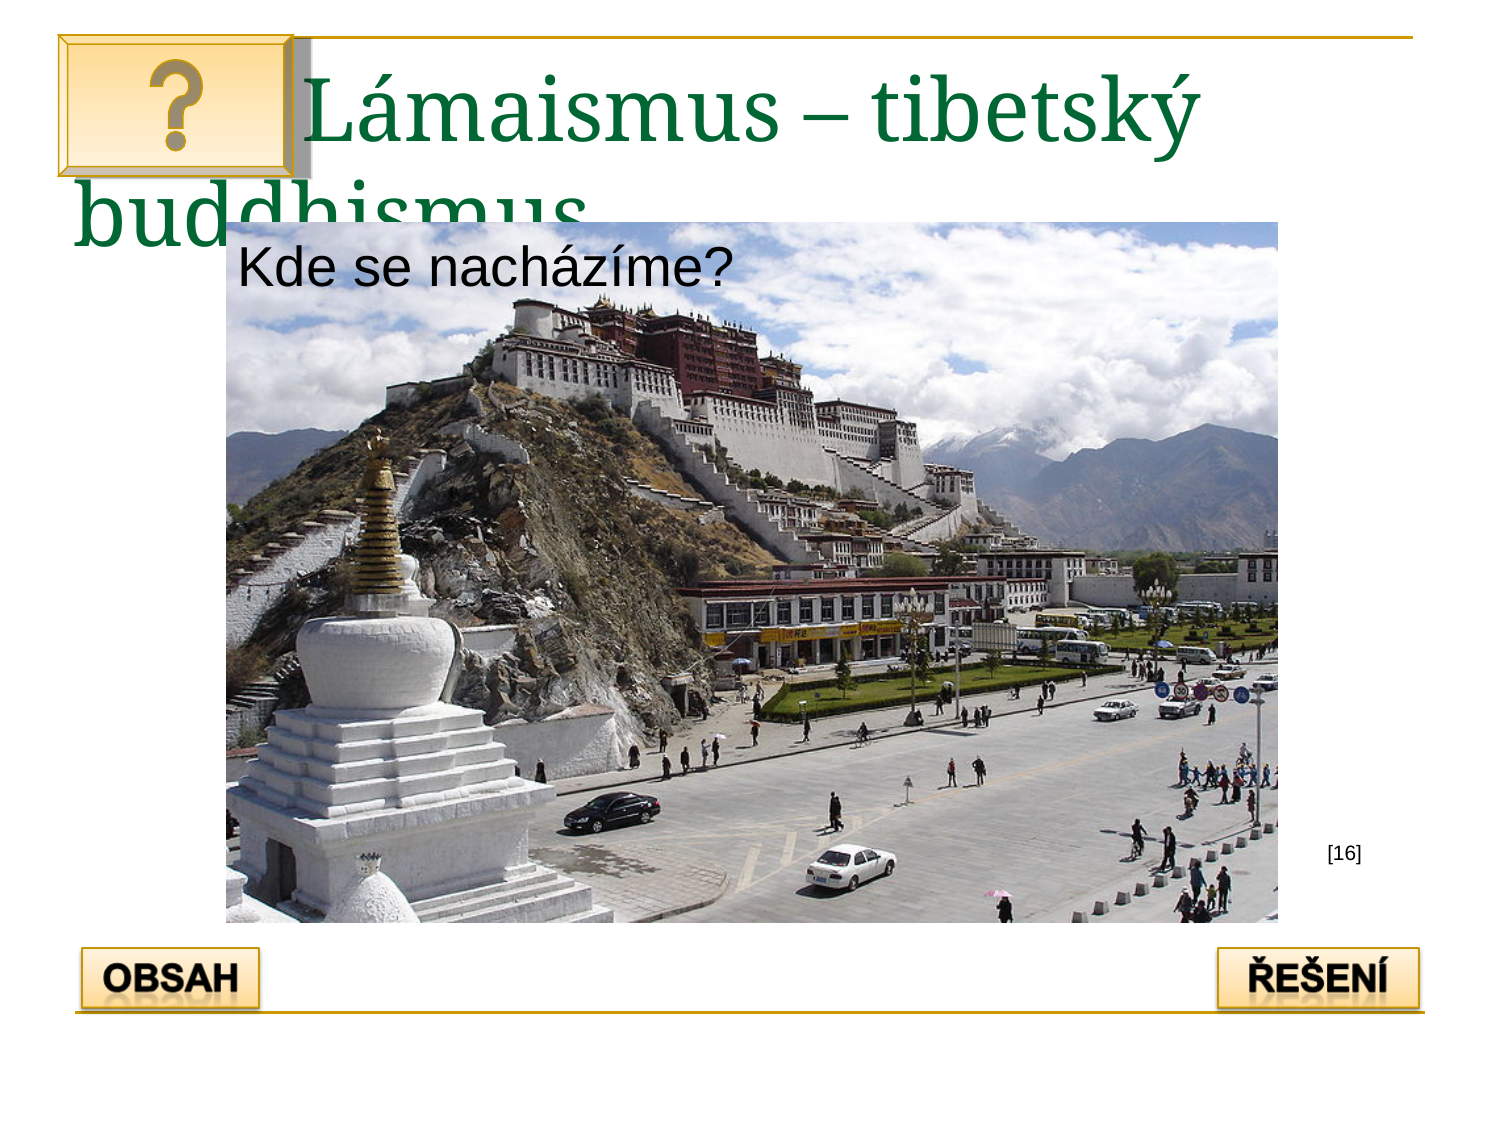

# Lámaismus – tibetský buddhismus
Kde se nacházíme?
[16]